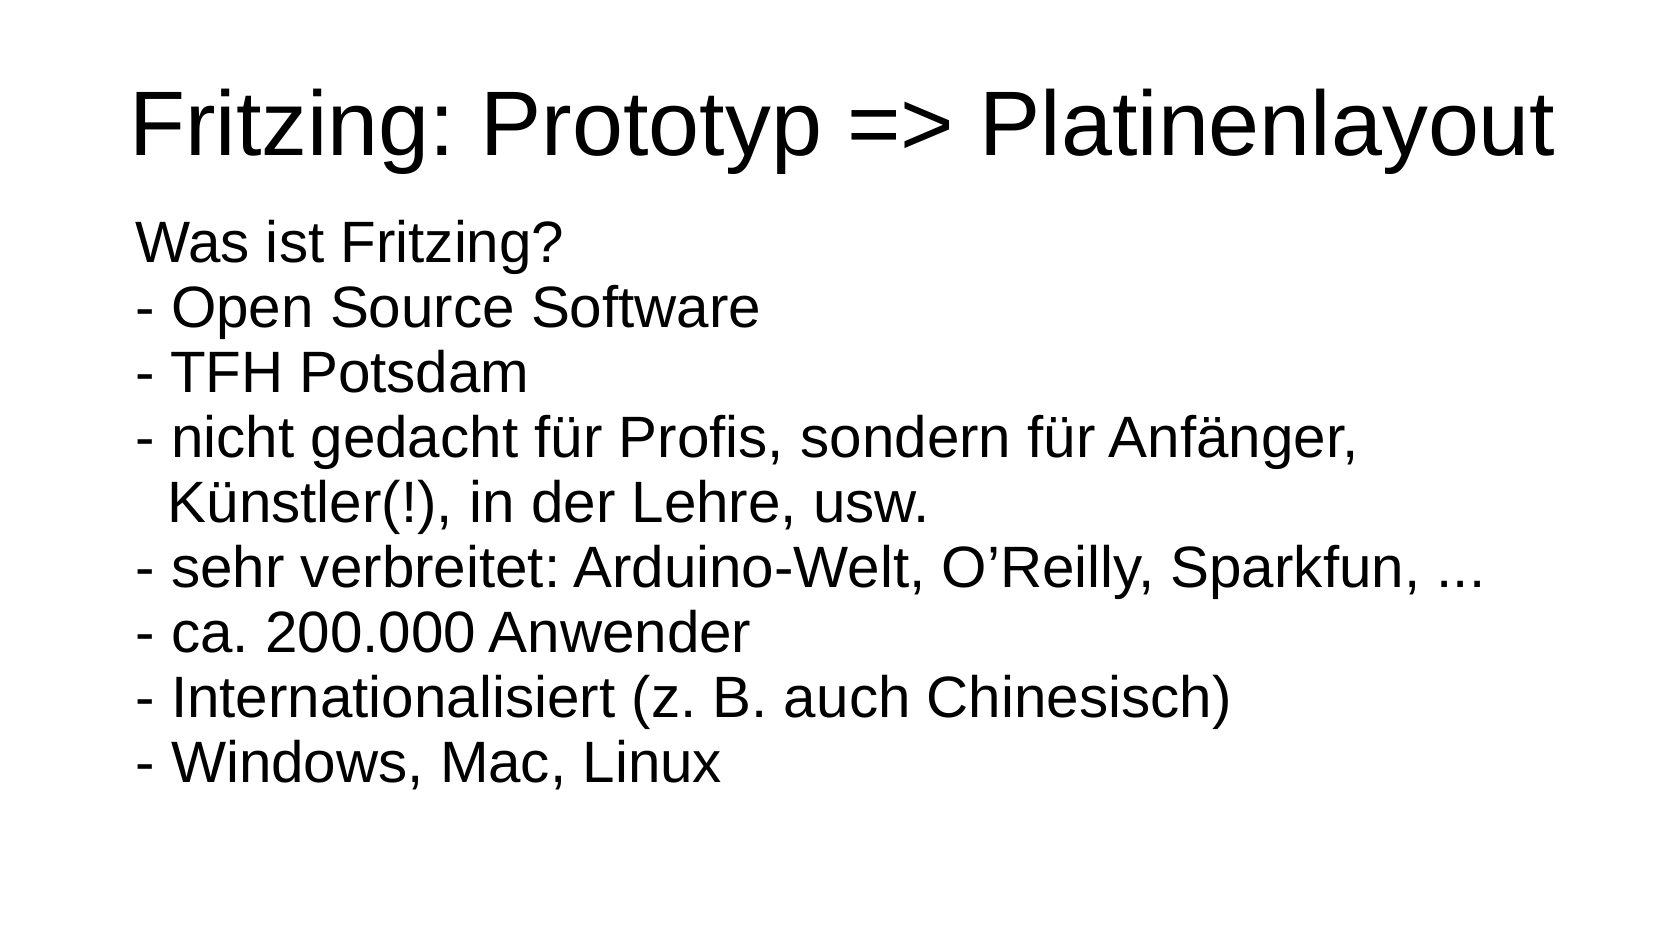

# Fritzing: Prototyp => Platinenlayout
Was ist Fritzing?
- Open Source Software
- TFH Potsdam
- nicht gedacht für Profis, sondern für Anfänger,
 Künstler(!), in der Lehre, usw.
- sehr verbreitet: Arduino-Welt, O’Reilly, Sparkfun, ...
- ca. 200.000 Anwender
- Internationalisiert (z. B. auch Chinesisch)
- Windows, Mac, Linux